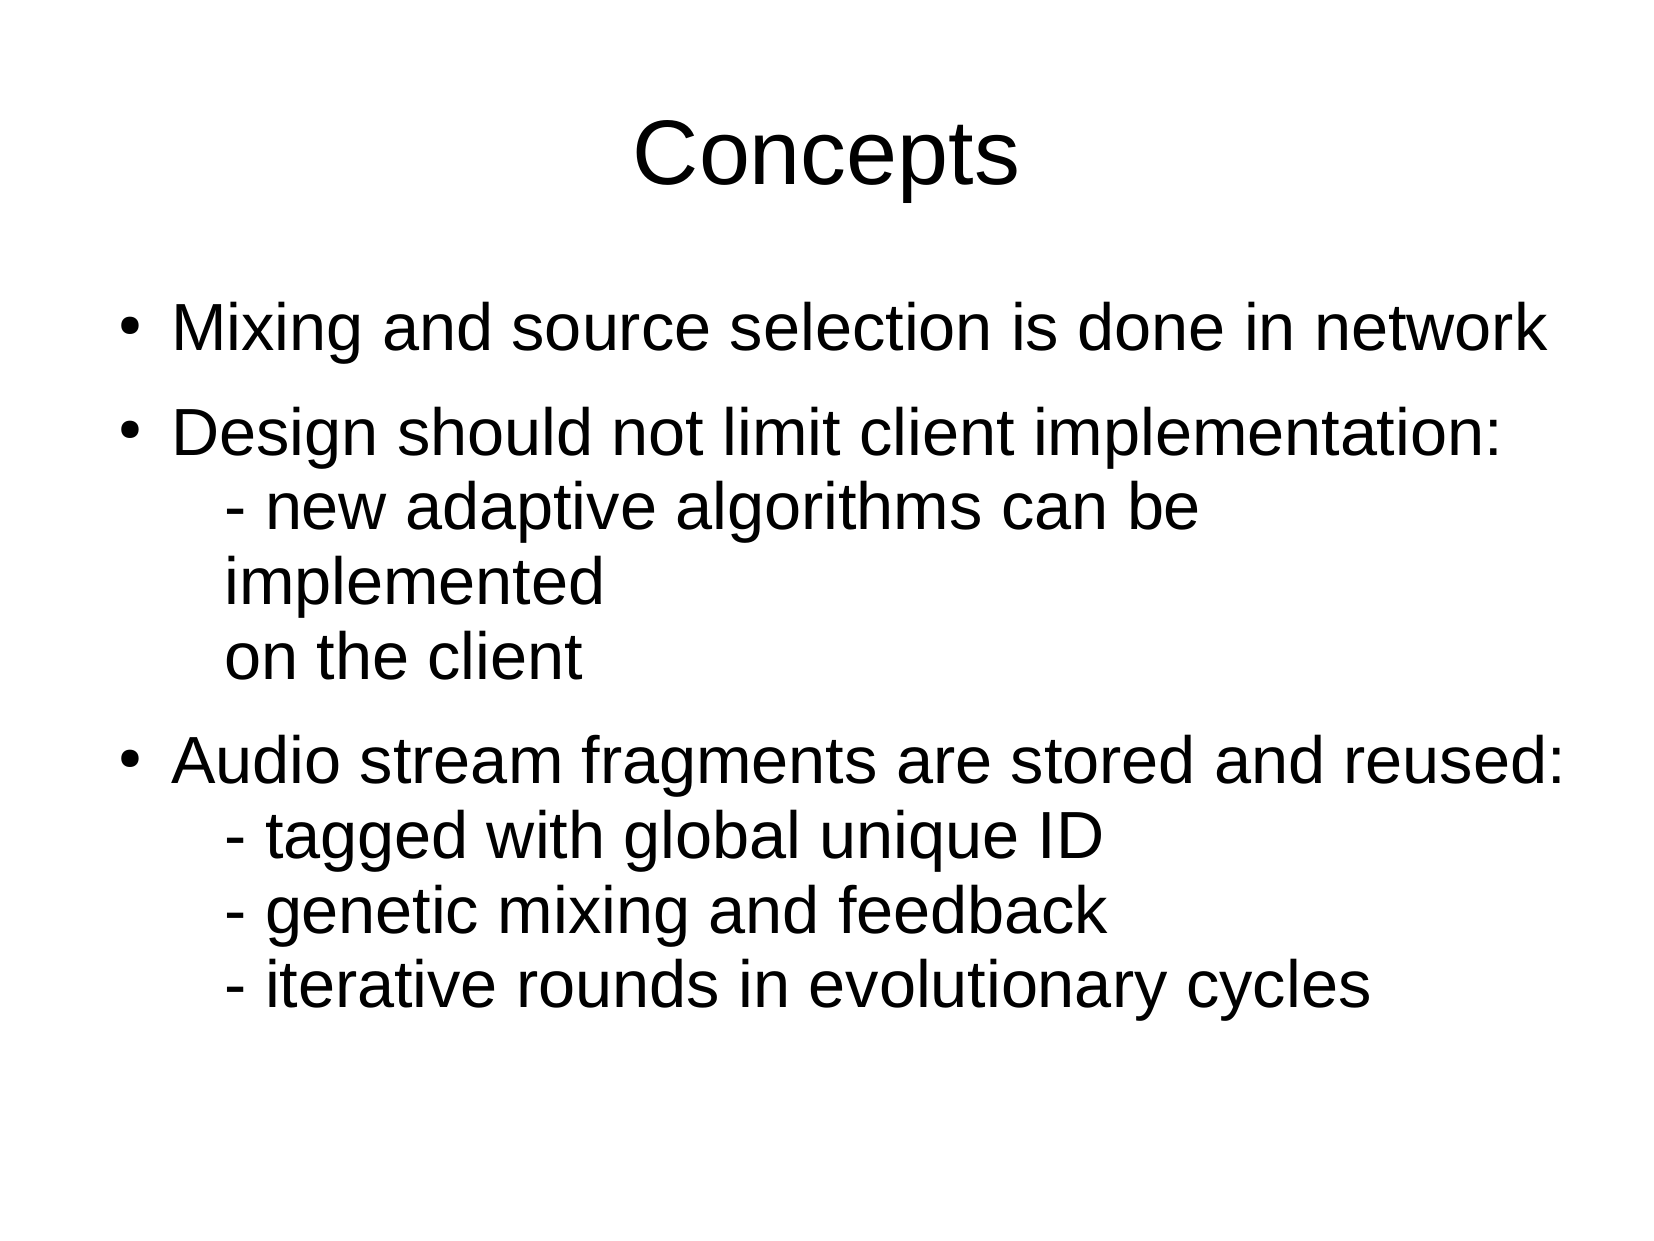

# Concepts
Mixing and source selection is done in network
Design should not limit client implementation:
- new adaptive algorithms can be implemented
on the client
Audio stream fragments are stored and reused:
- tagged with global unique ID
- genetic mixing and feedback
- iterative rounds in evolutionary cycles